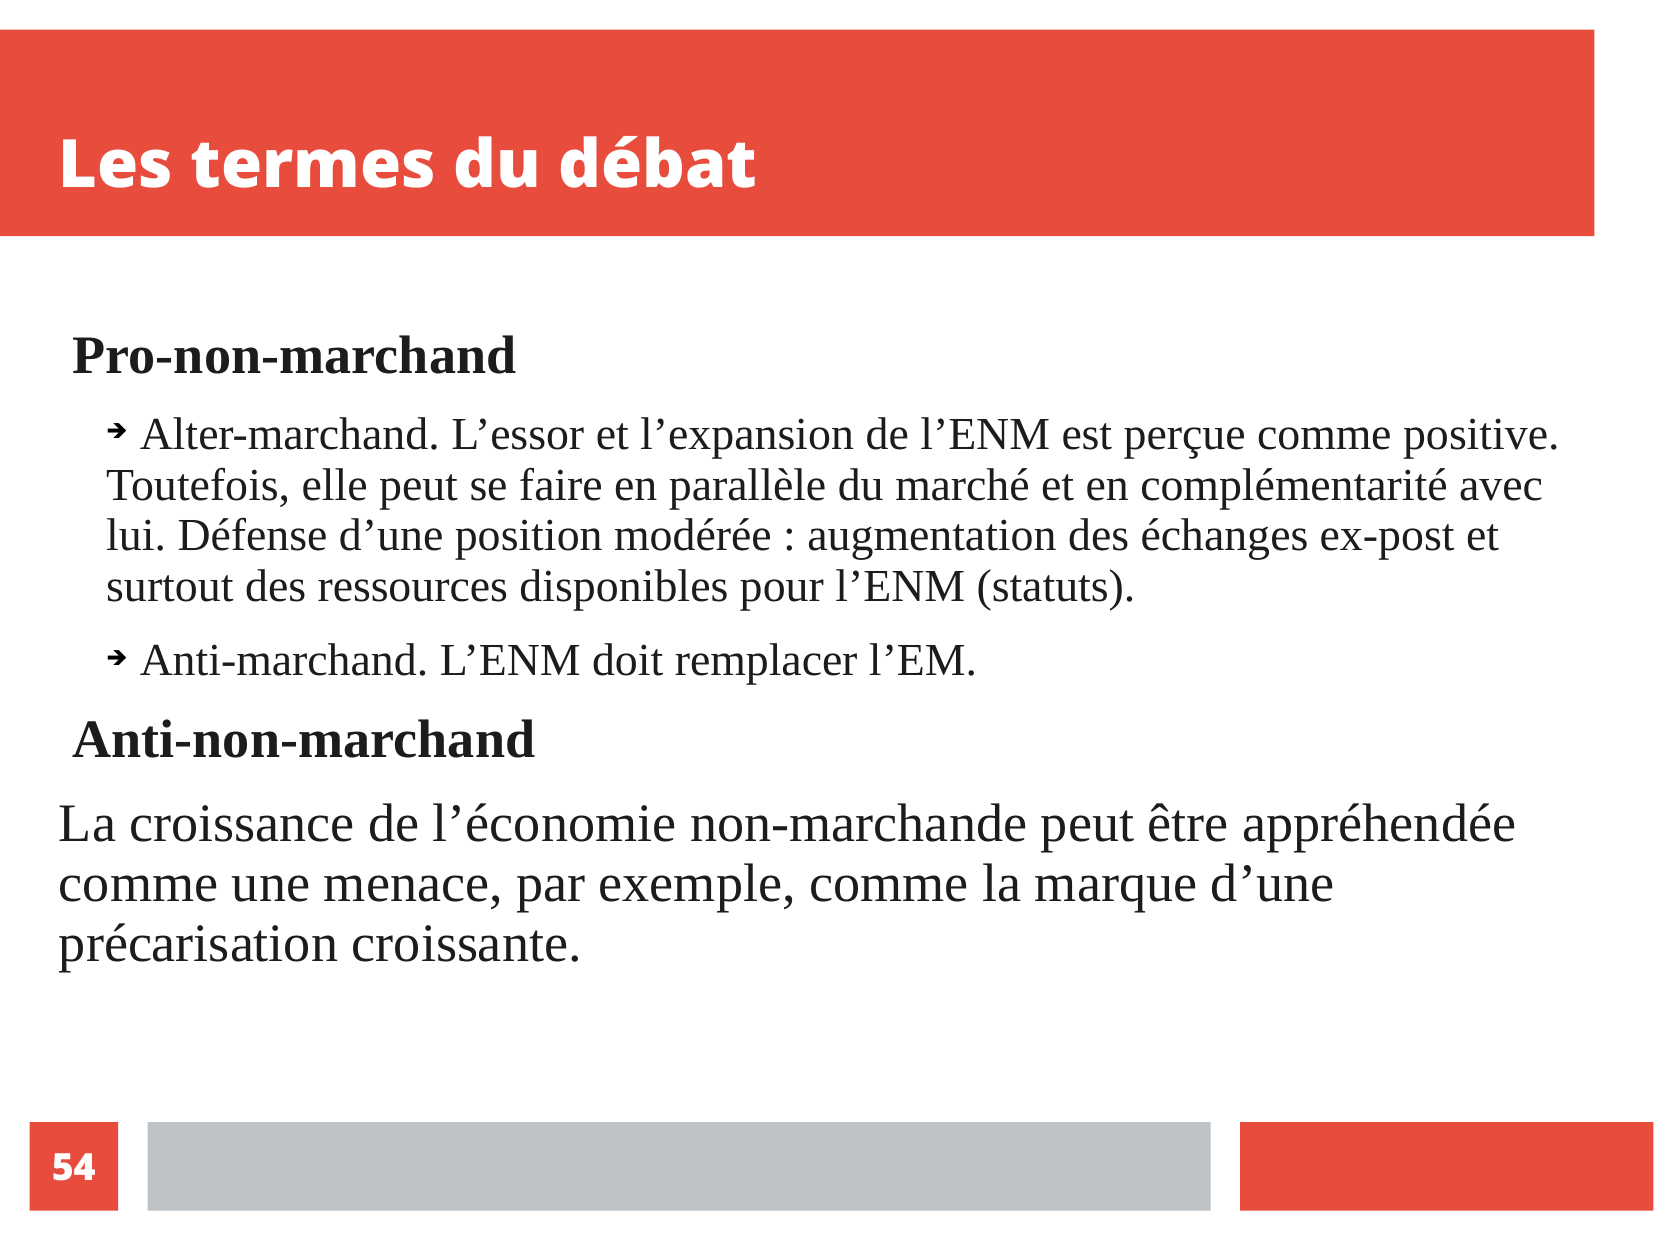

# Les termes du débat
 Pro-non-marchand
 Alter-marchand. L’essor et l’expansion de l’ENM est perçue comme positive. Toutefois, elle peut se faire en parallèle du marché et en complémentarité avec lui. Défense d’une position modérée : augmentation des échanges ex-post et surtout des ressources disponibles pour l’ENM (statuts).
 Anti-marchand. L’ENM doit remplacer l’EM.
 Anti-non-marchand
La croissance de l’économie non-marchande peut être appréhendée comme une menace, par exemple, comme la marque d’une précarisation croissante.
54